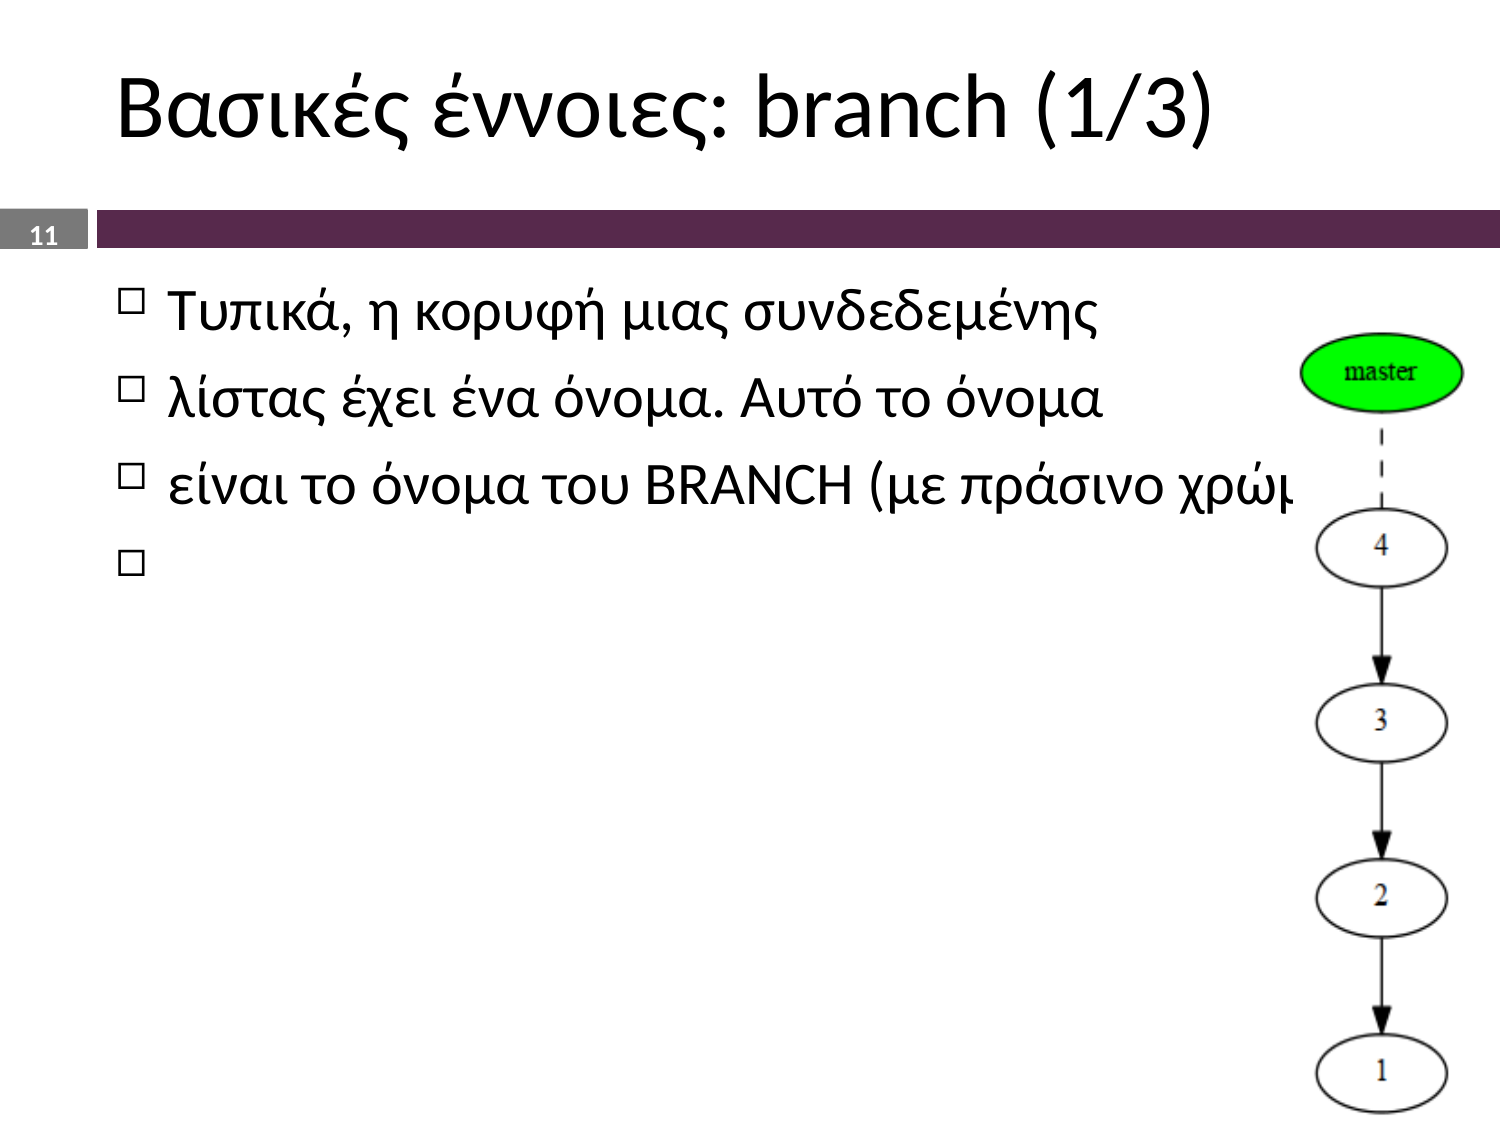

# Βασικές έννοιες: branch (1/3)
Τυπικά, η κορυφή μιας συνδεδεμένης
λίστας έχει ένα όνομα. Αυτό το όνομα
είναι το όνομα του BRANCH (με πράσινο χρώμα).